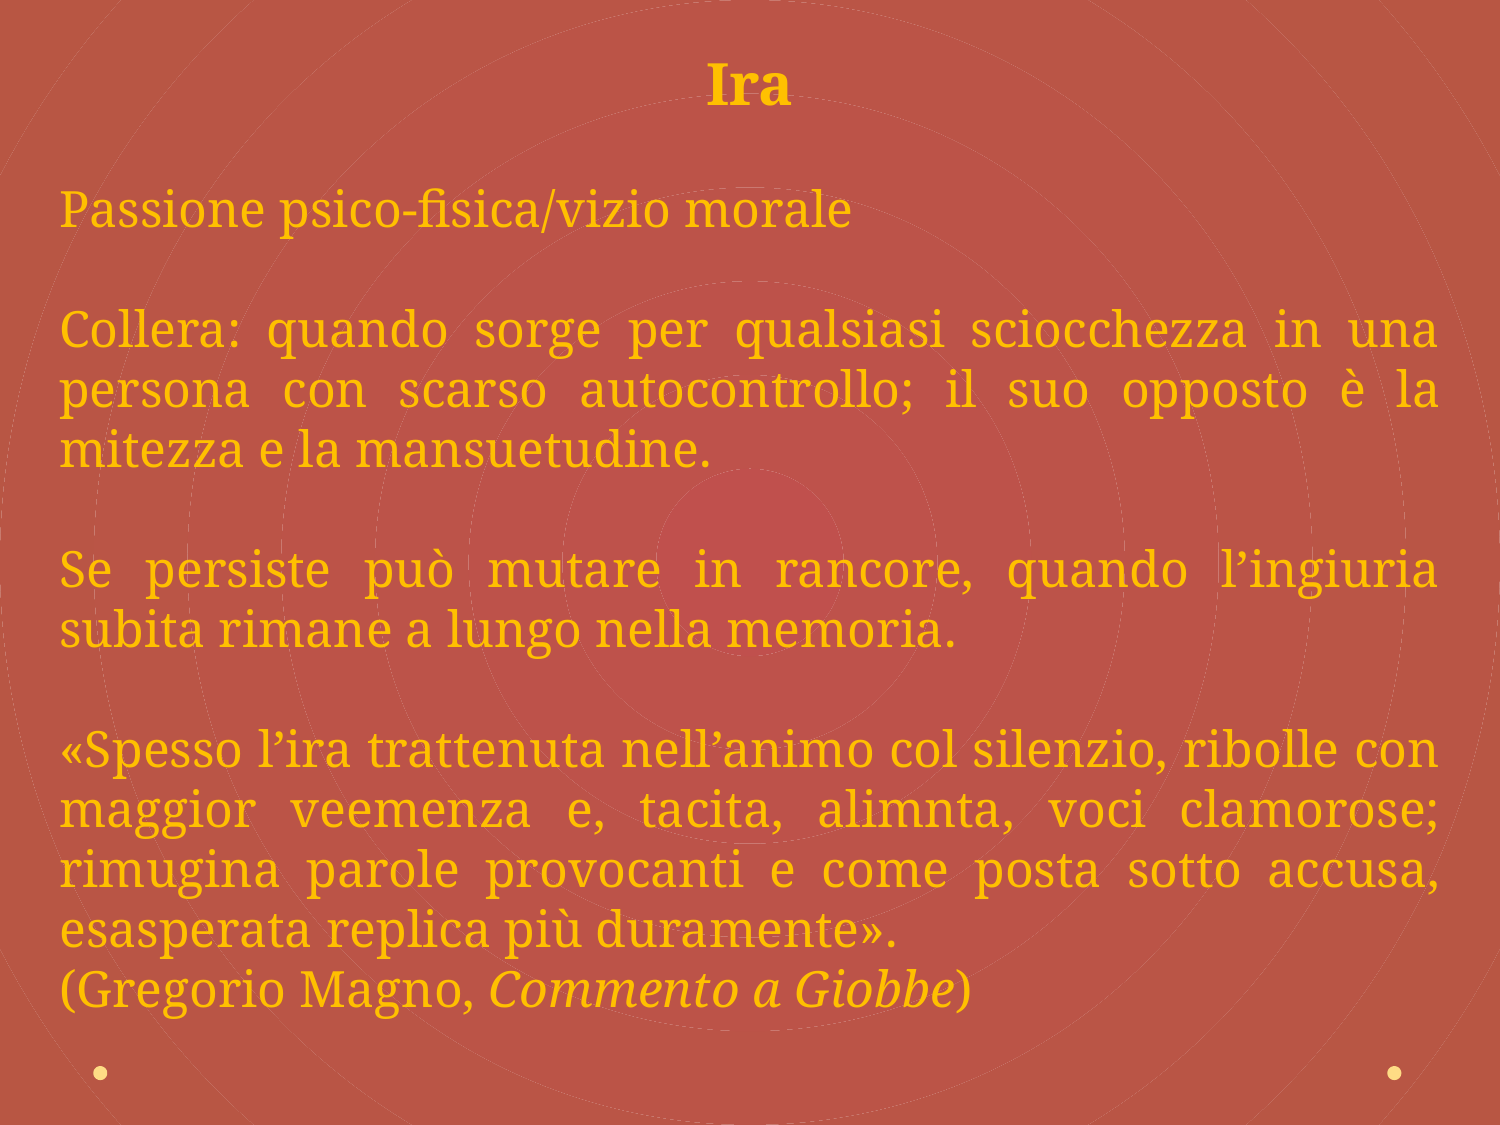

Ira
Passione psico-fisica/vizio morale
Collera: quando sorge per qualsiasi sciocchezza in una persona con scarso autocontrollo; il suo opposto è la mitezza e la mansuetudine.
Se persiste può mutare in rancore, quando l’ingiuria subita rimane a lungo nella memoria.
«Spesso l’ira trattenuta nell’animo col silenzio, ribolle con maggior veemenza e, tacita, alimnta, voci clamorose; rimugina parole provocanti e come posta sotto accusa, esasperata replica più duramente».
(Gregorio Magno, Commento a Giobbe)